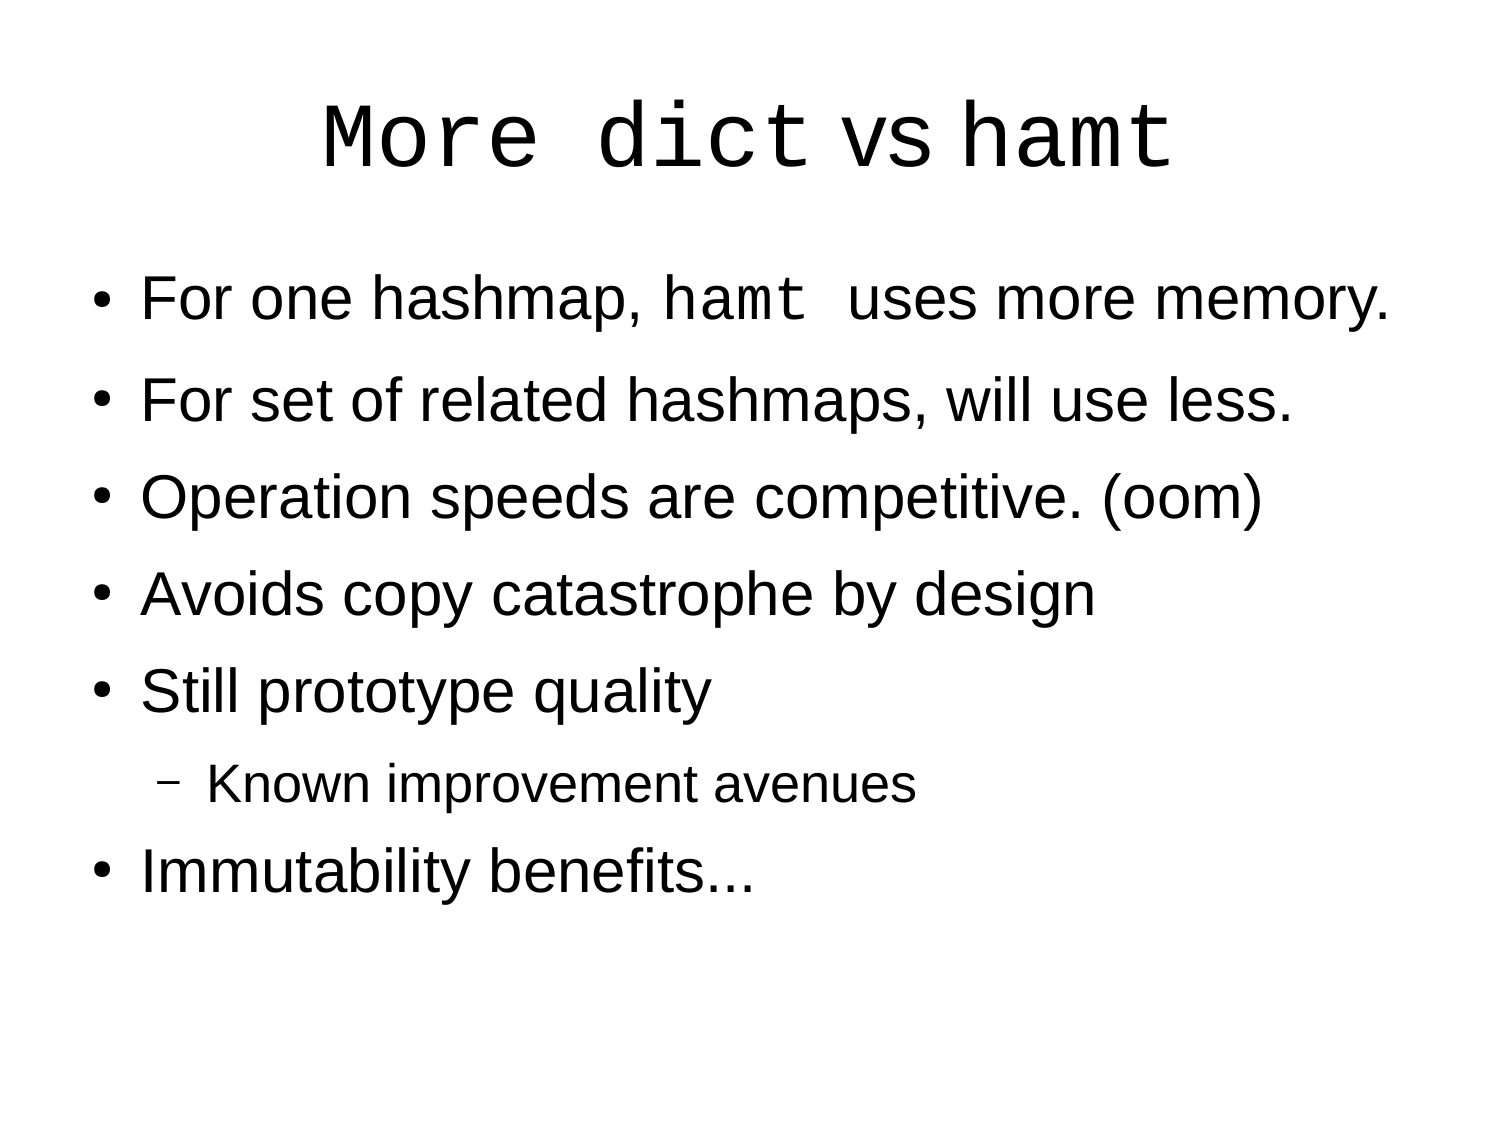

# More dict vs hamt
For one hashmap, hamt uses more memory.
For set of related hashmaps, will use less.
Operation speeds are competitive. (oom)
Avoids copy catastrophe by design
Still prototype quality
Known improvement avenues
Immutability benefits...